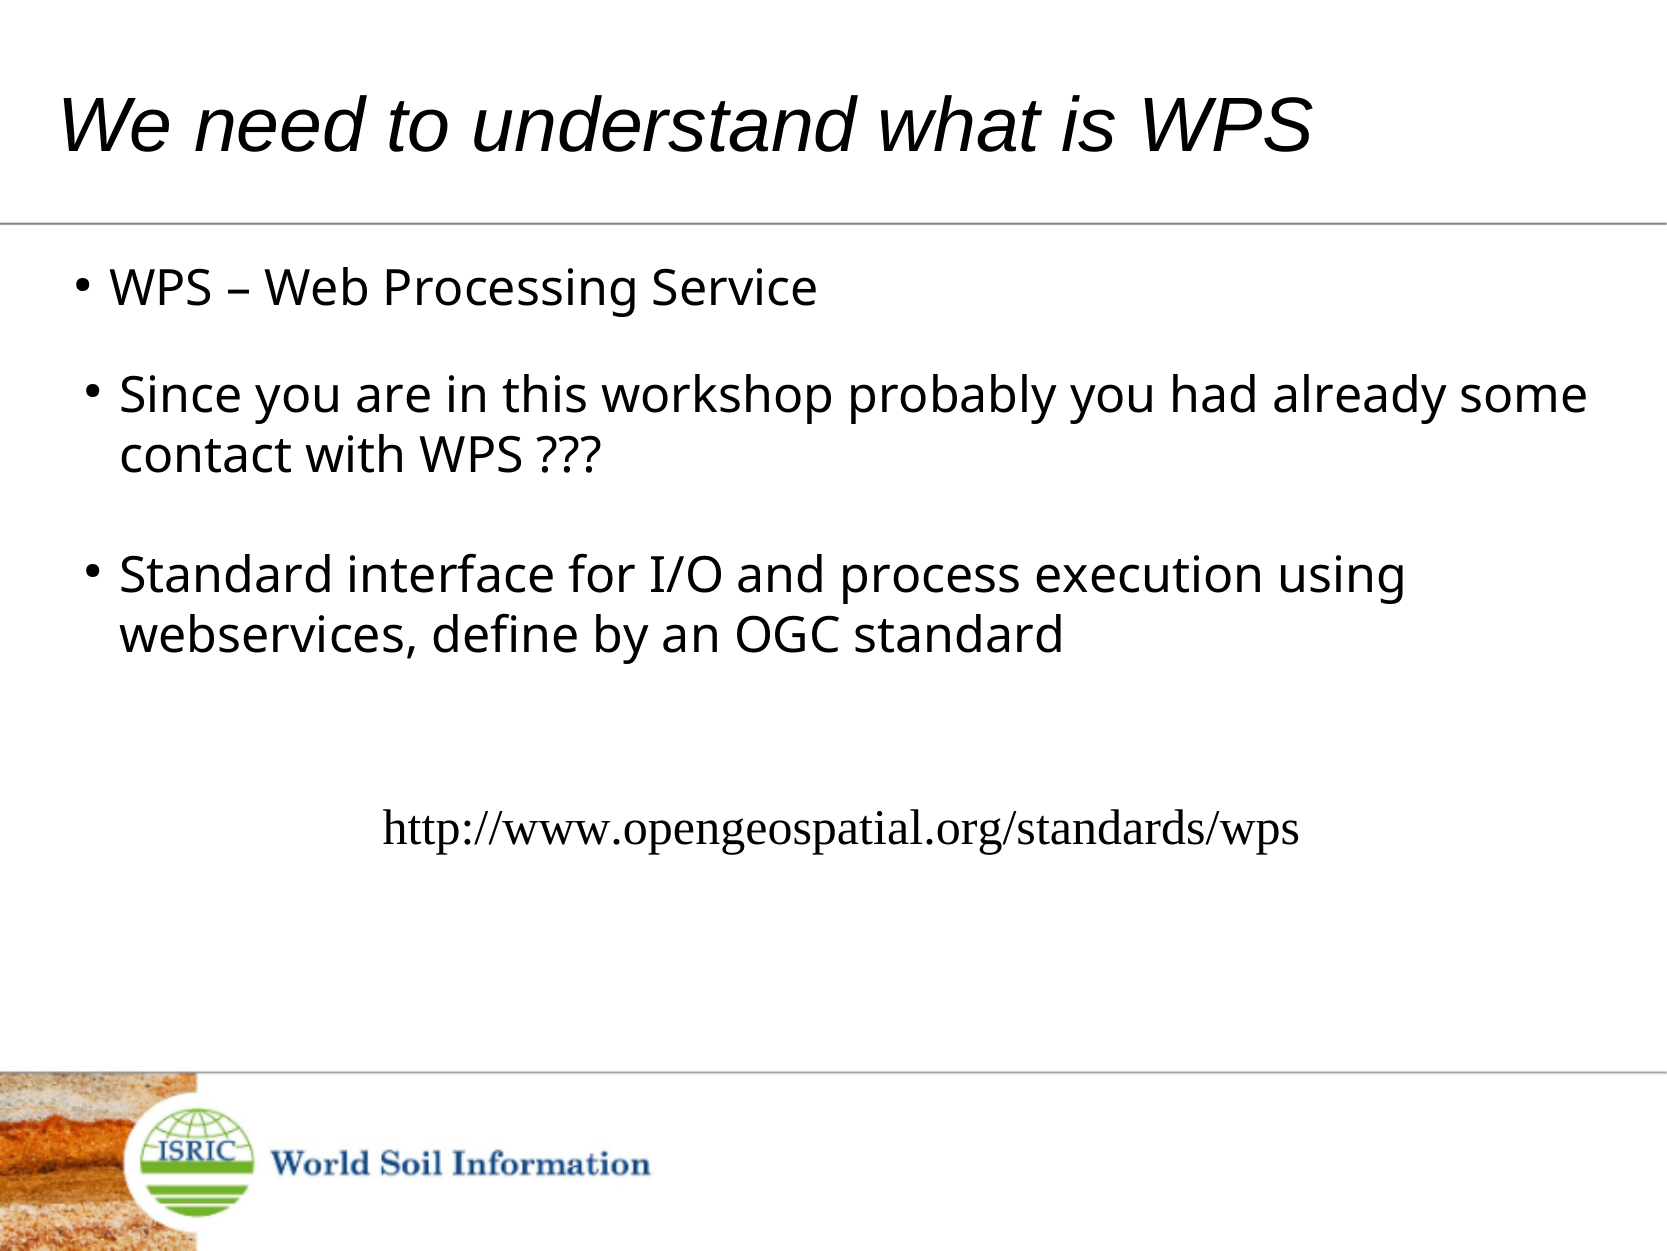

We need to understand what is WPS
WPS – Web Processing Service
Since you are in this workshop probably you had already some contact with WPS ???
Standard interface for I/O and process execution using webservices, define by an OGC standard
http://www.opengeospatial.org/standards/wps
#